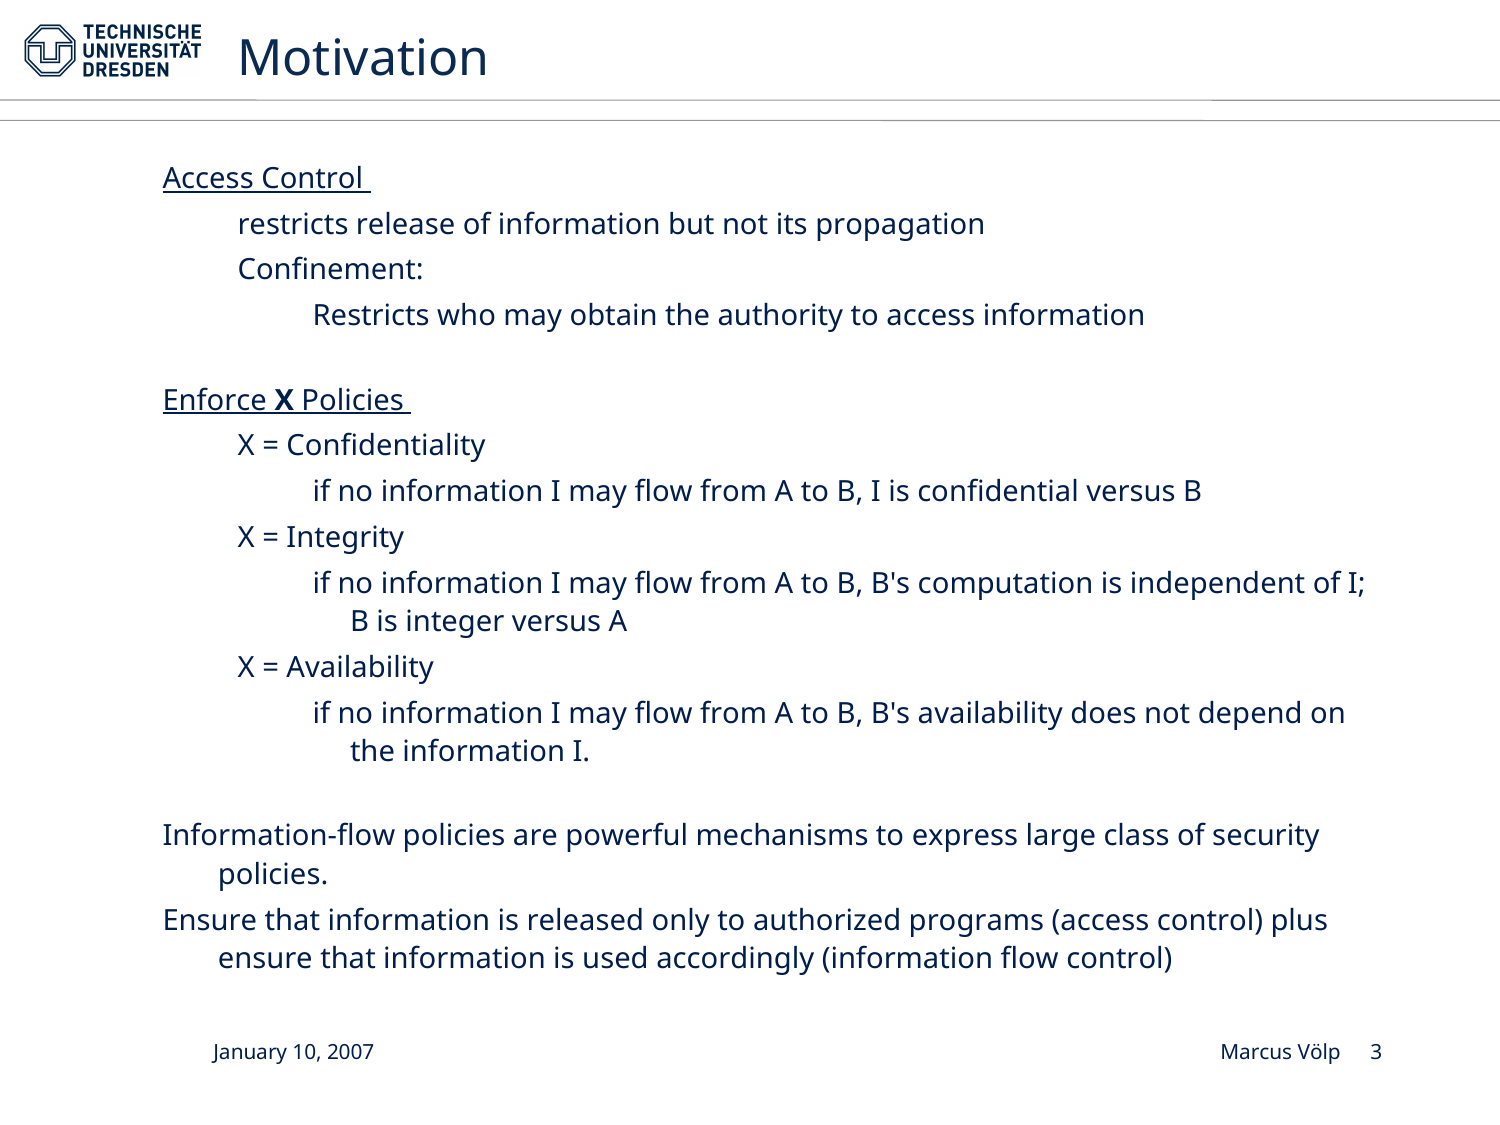

# Motivation
Access Control
restricts release of information but not its propagation
Confinement:
Restricts who may obtain the authority to access information
Enforce X Policies
X = Confidentiality
if no information I may flow from A to B, I is confidential versus B
X = Integrity
if no information I may flow from A to B, B's computation is independent of I; B is integer versus A
X = Availability
if no information I may flow from A to B, B's availability does not depend on the information I.
Information-flow policies are powerful mechanisms to express large class of security policies.
Ensure that information is released only to authorized programs (access control) plus ensure that information is used accordingly (information flow control)